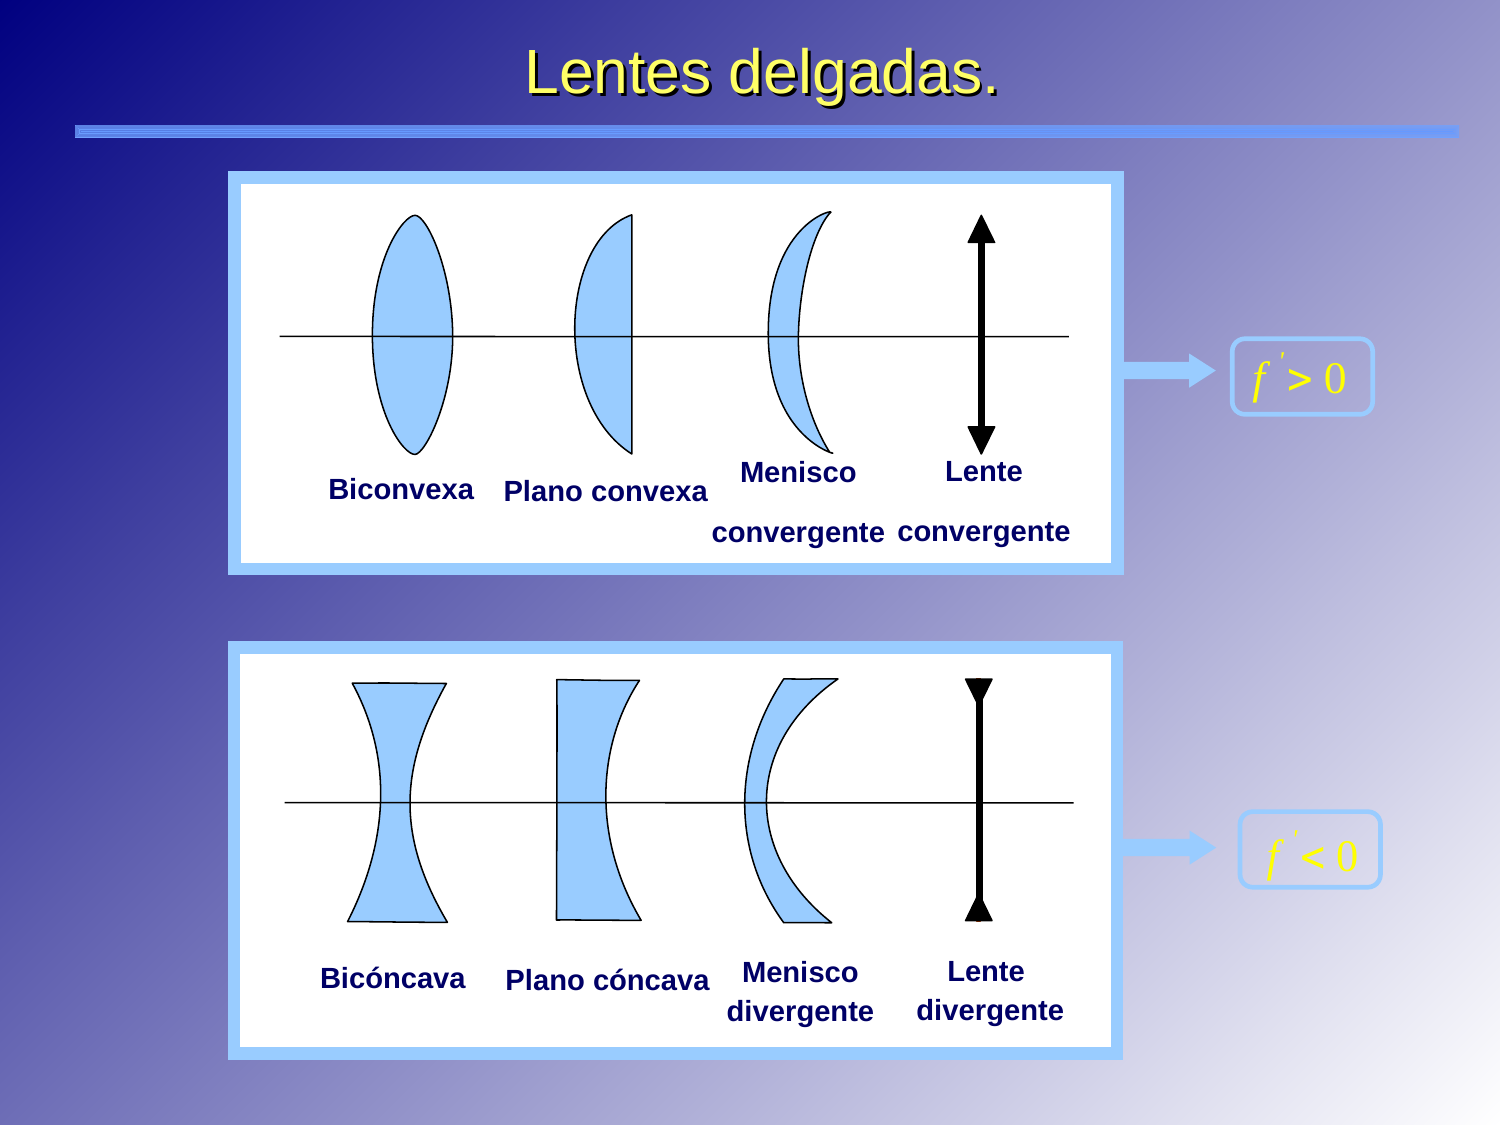

Lentes delgadas.
Menisco
 convergente
Plano convexa
Biconvexa
Lente
 convergente
Menisco
divergente
Plano cóncava
Bicóncava
Lente
 divergente